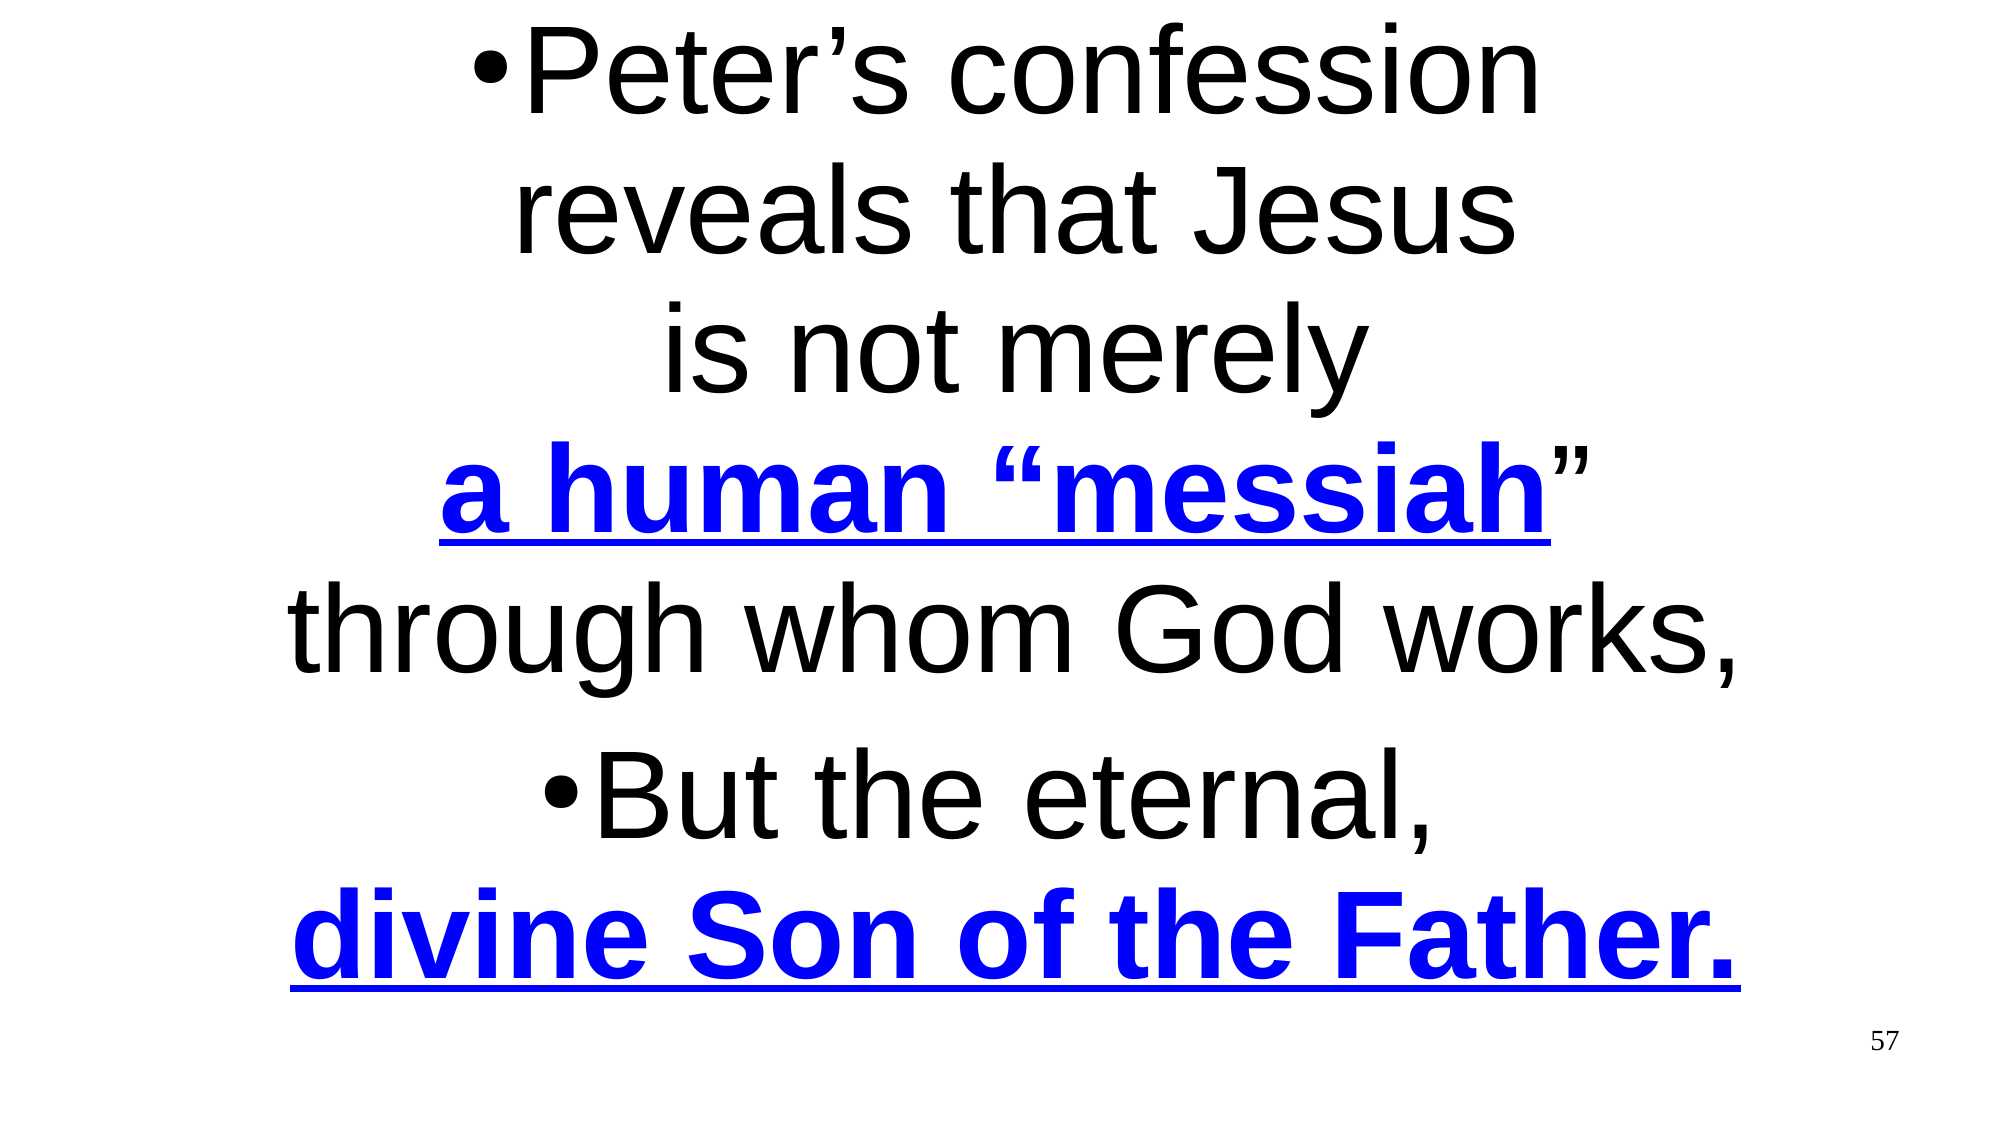

# Peter’s confession reveals that Jesus is not merely a human “messiah” through whom God works,
But the eternal,
divine Son of the Father.
57